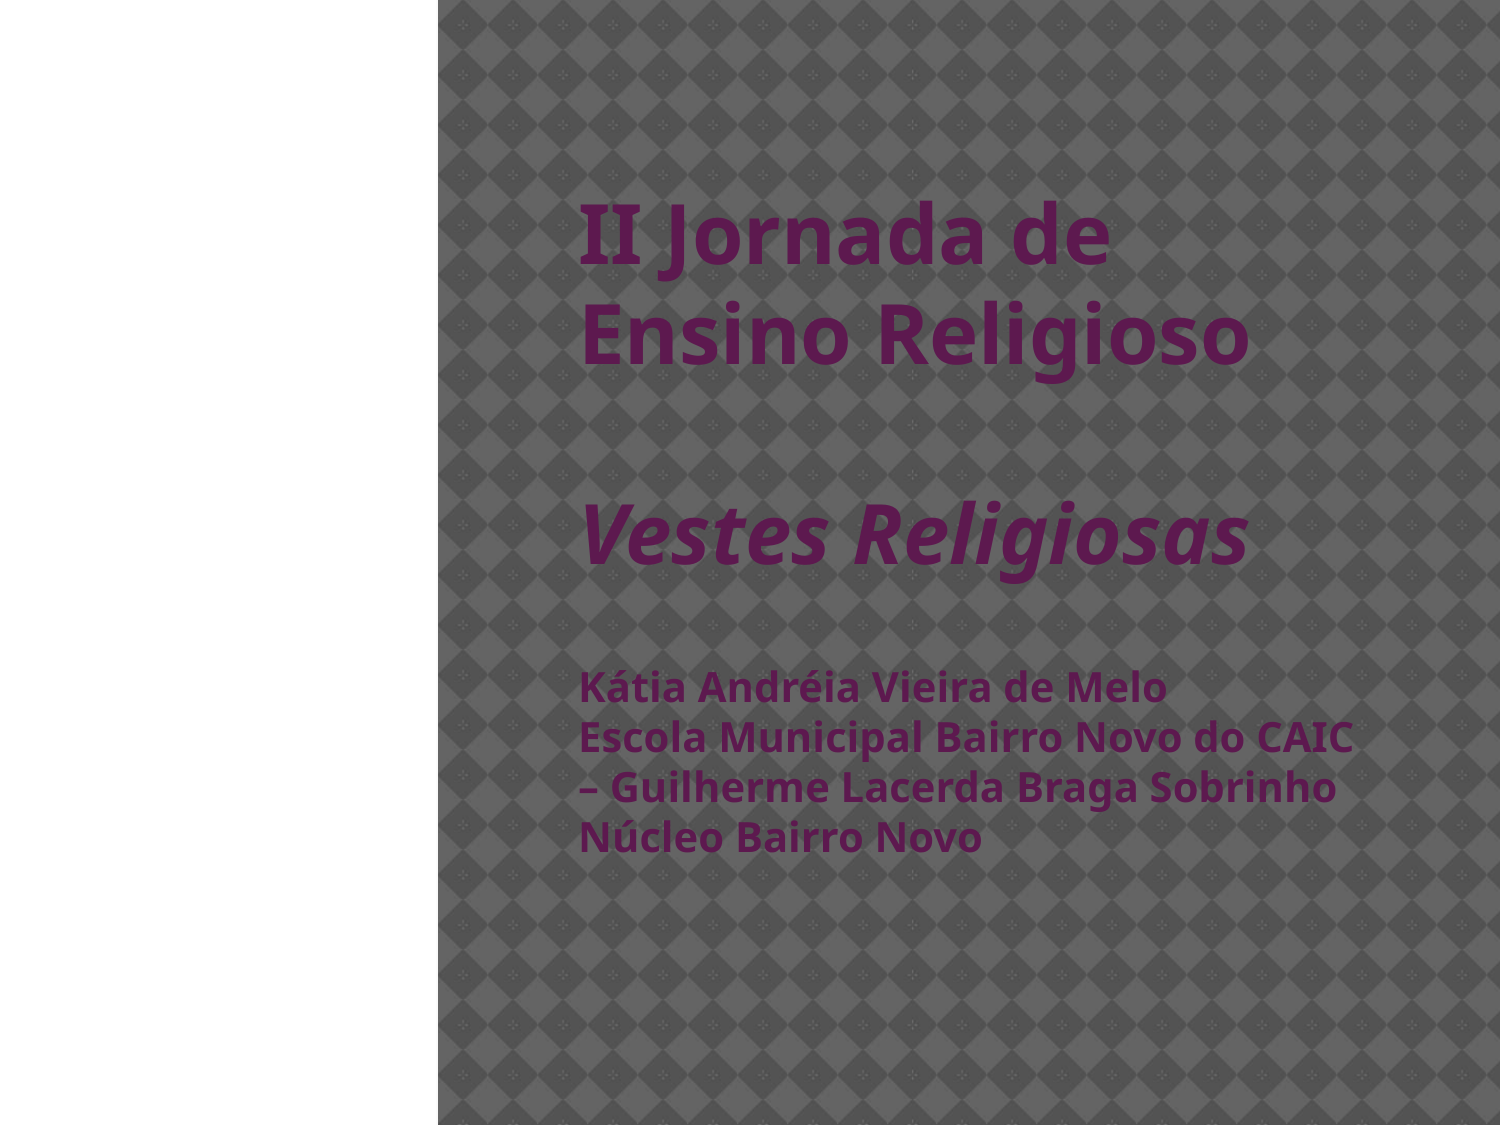

# II Jornada de Ensino Religioso Vestes Religiosas Kátia Andréia Vieira de Melo Escola Municipal Bairro Novo do CAIC – Guilherme Lacerda Braga Sobrinho Núcleo Bairro Novo